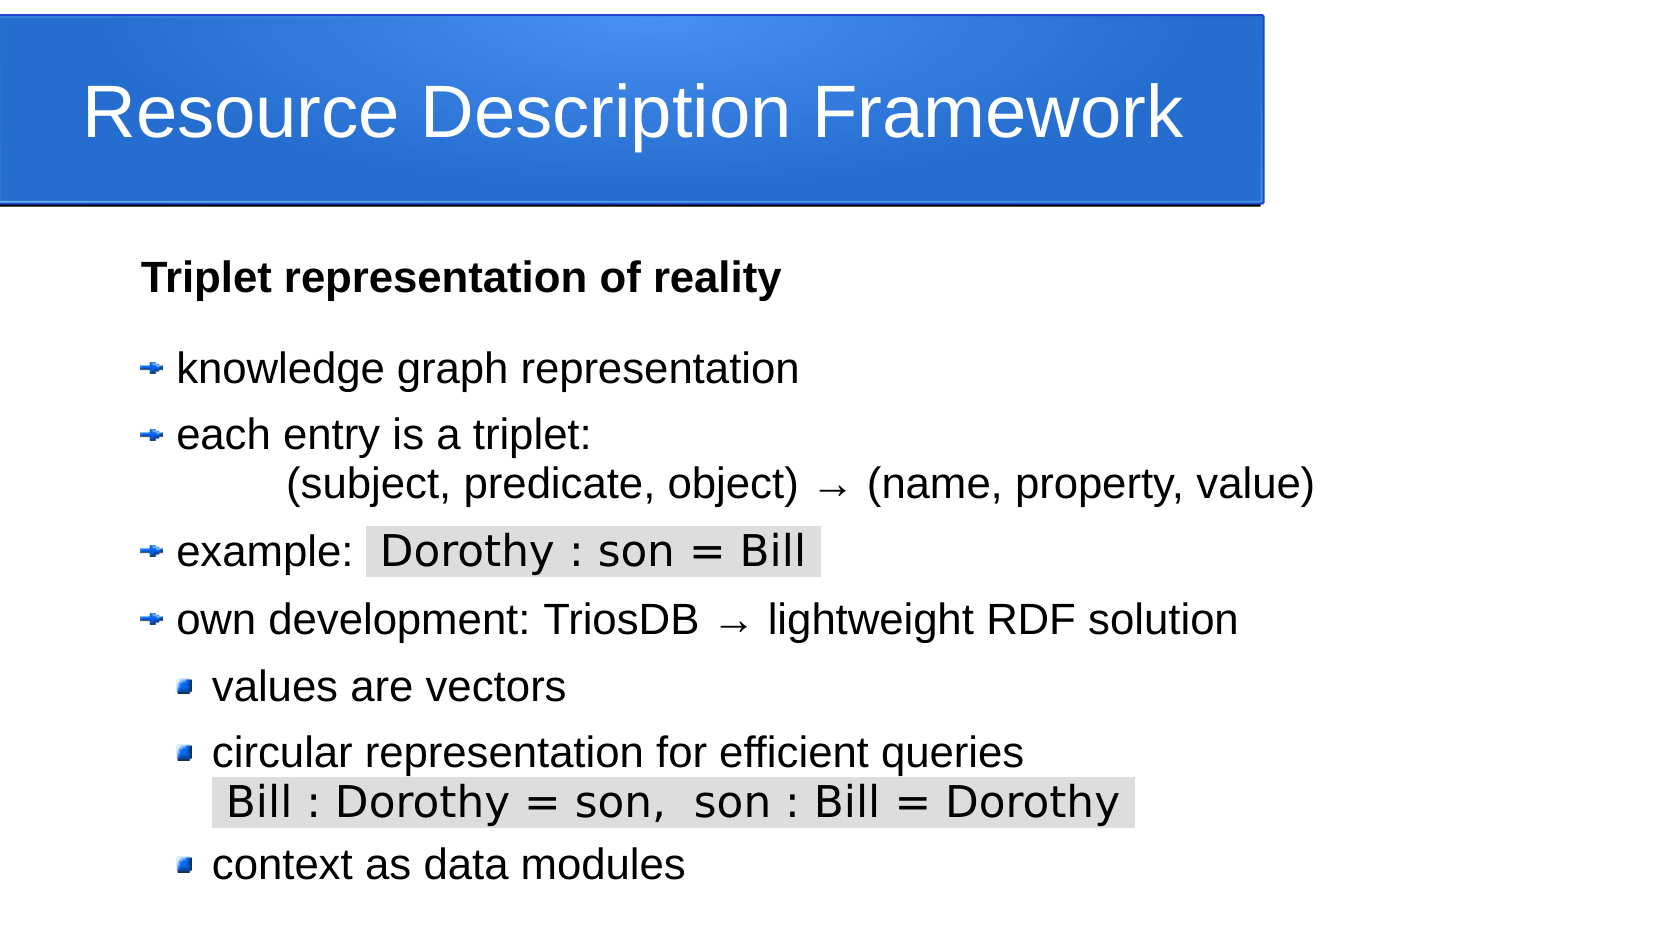

# Resource Description Framework
Triplet representation of reality
knowledge graph representation
each entry is a triplet:
 (subject, predicate, object) → (name, property, value)
example: Dorothy : son = Bill
own development: TriosDB → lightweight RDF solution
values are vectors
circular representation for efficient queries
 Bill : Dorothy = son, son : Bill = Dorothy
context as data modules